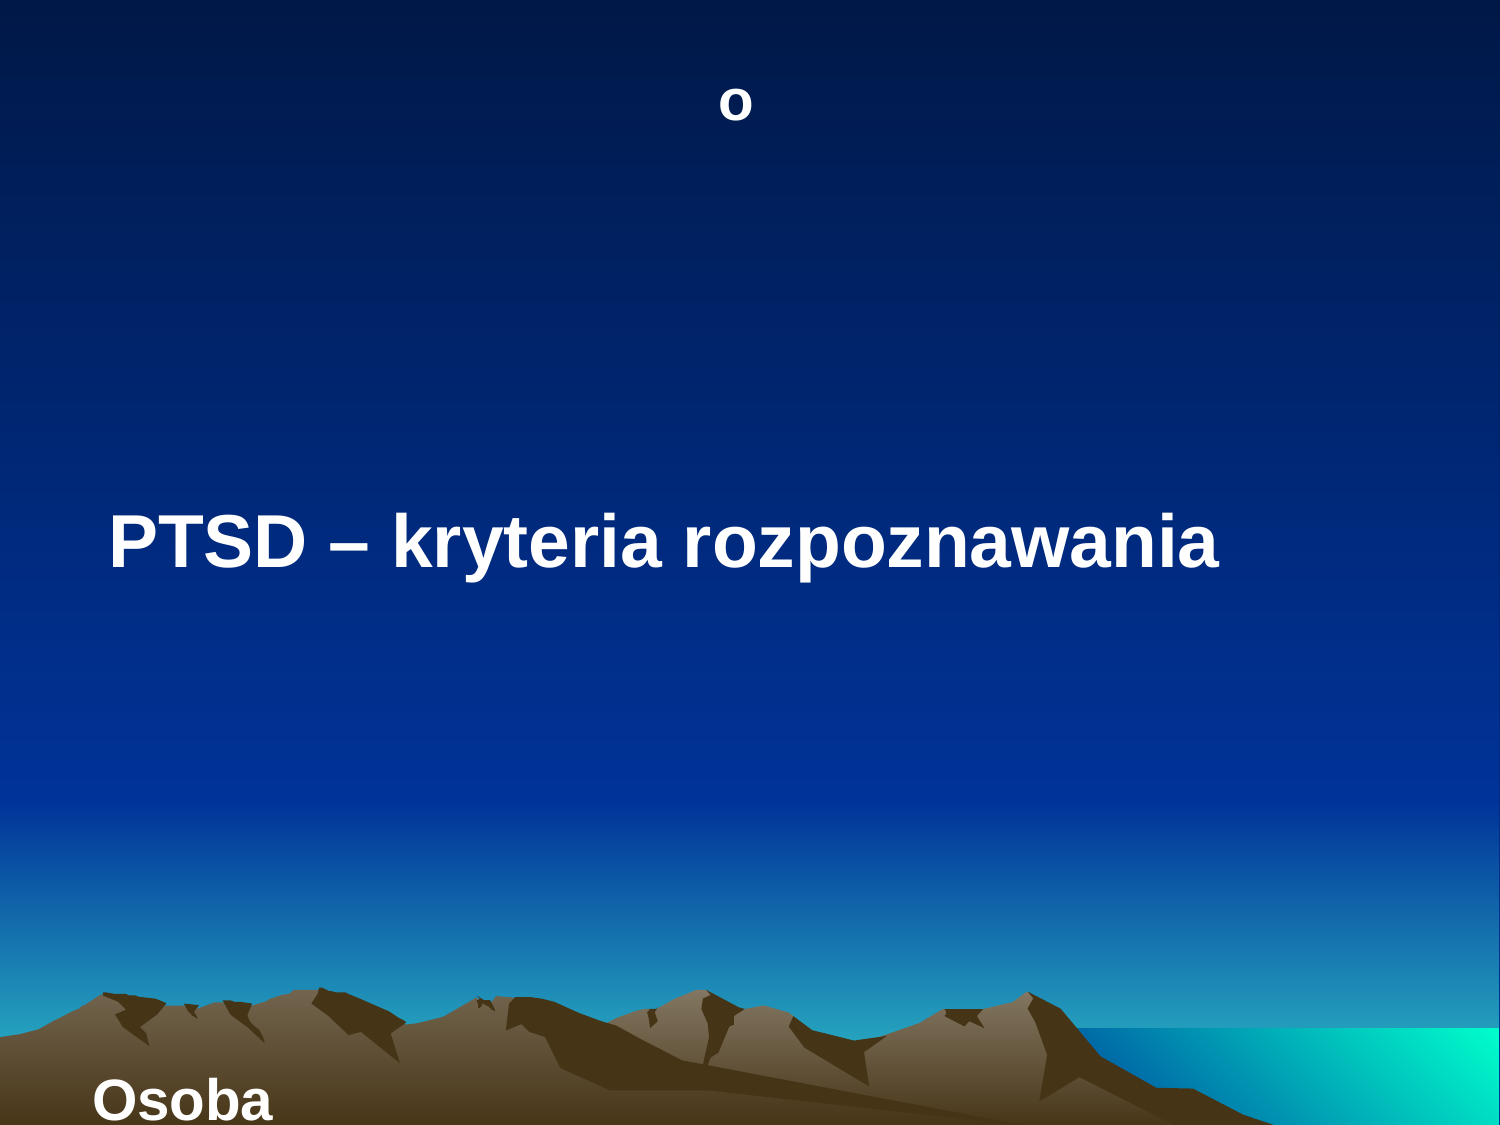

o
 PTSD – kryteria rozpoznawania
Osoba
(1) doświadczyła lub była świadkiem zdarzenia będącego realnym lub potencjalnym zagrożeniem śmiercią, poważnego zranienia, lub naruszenia w inny sposób fizycznej integralności.
(2) Jej reakcją był strach, bezsilność lub przerażenie.